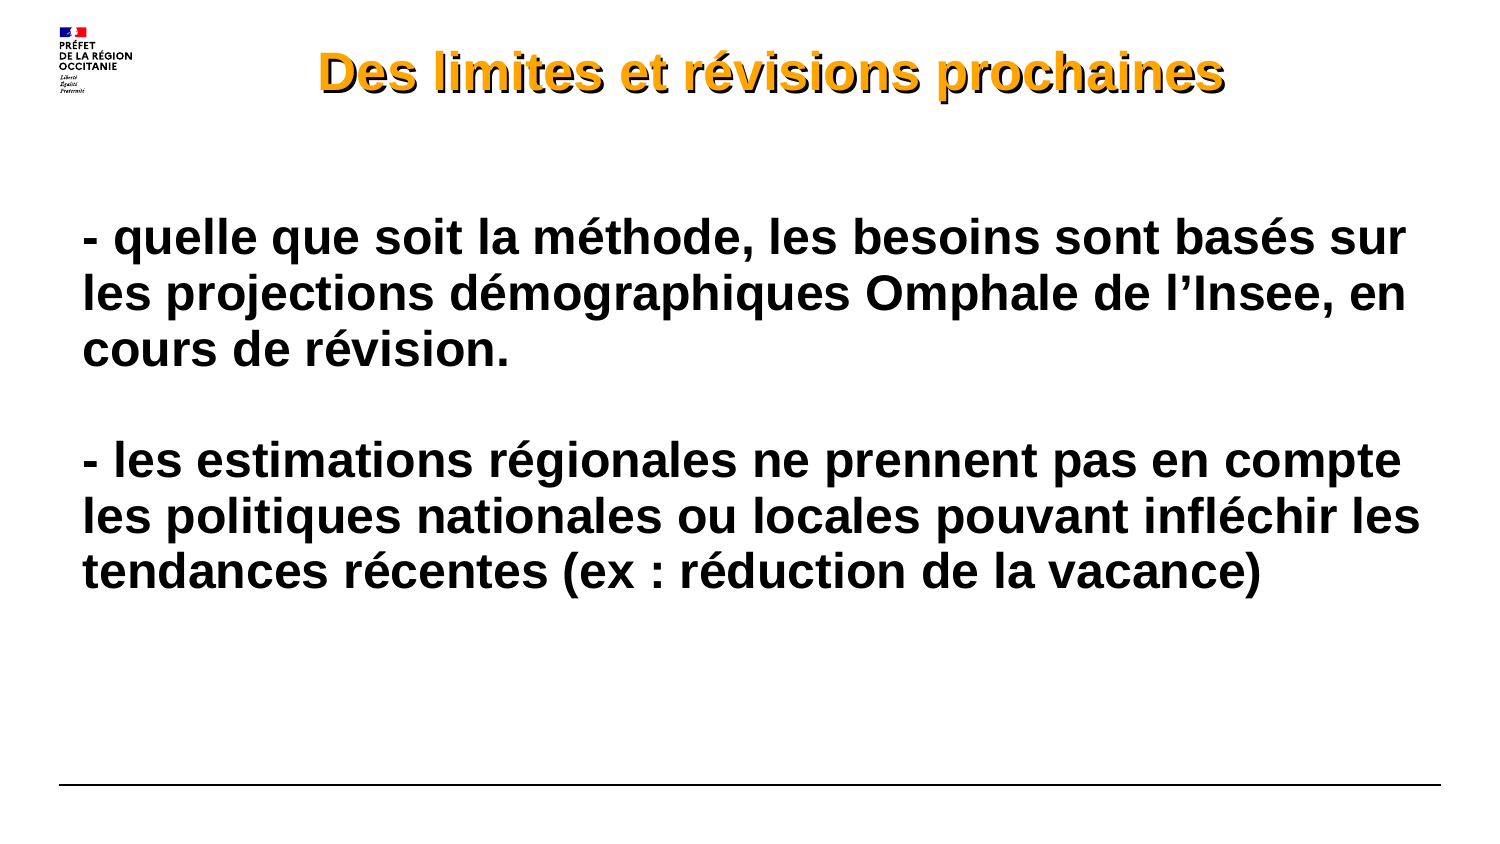

# Des limites et révisions prochaines
- quelle que soit la méthode, les besoins sont basés sur les projections démographiques Omphale de l’Insee, en cours de révision.
- les estimations régionales ne prennent pas en compte les politiques nationales ou locales pouvant infléchir les tendances récentes (ex : réduction de la vacance)